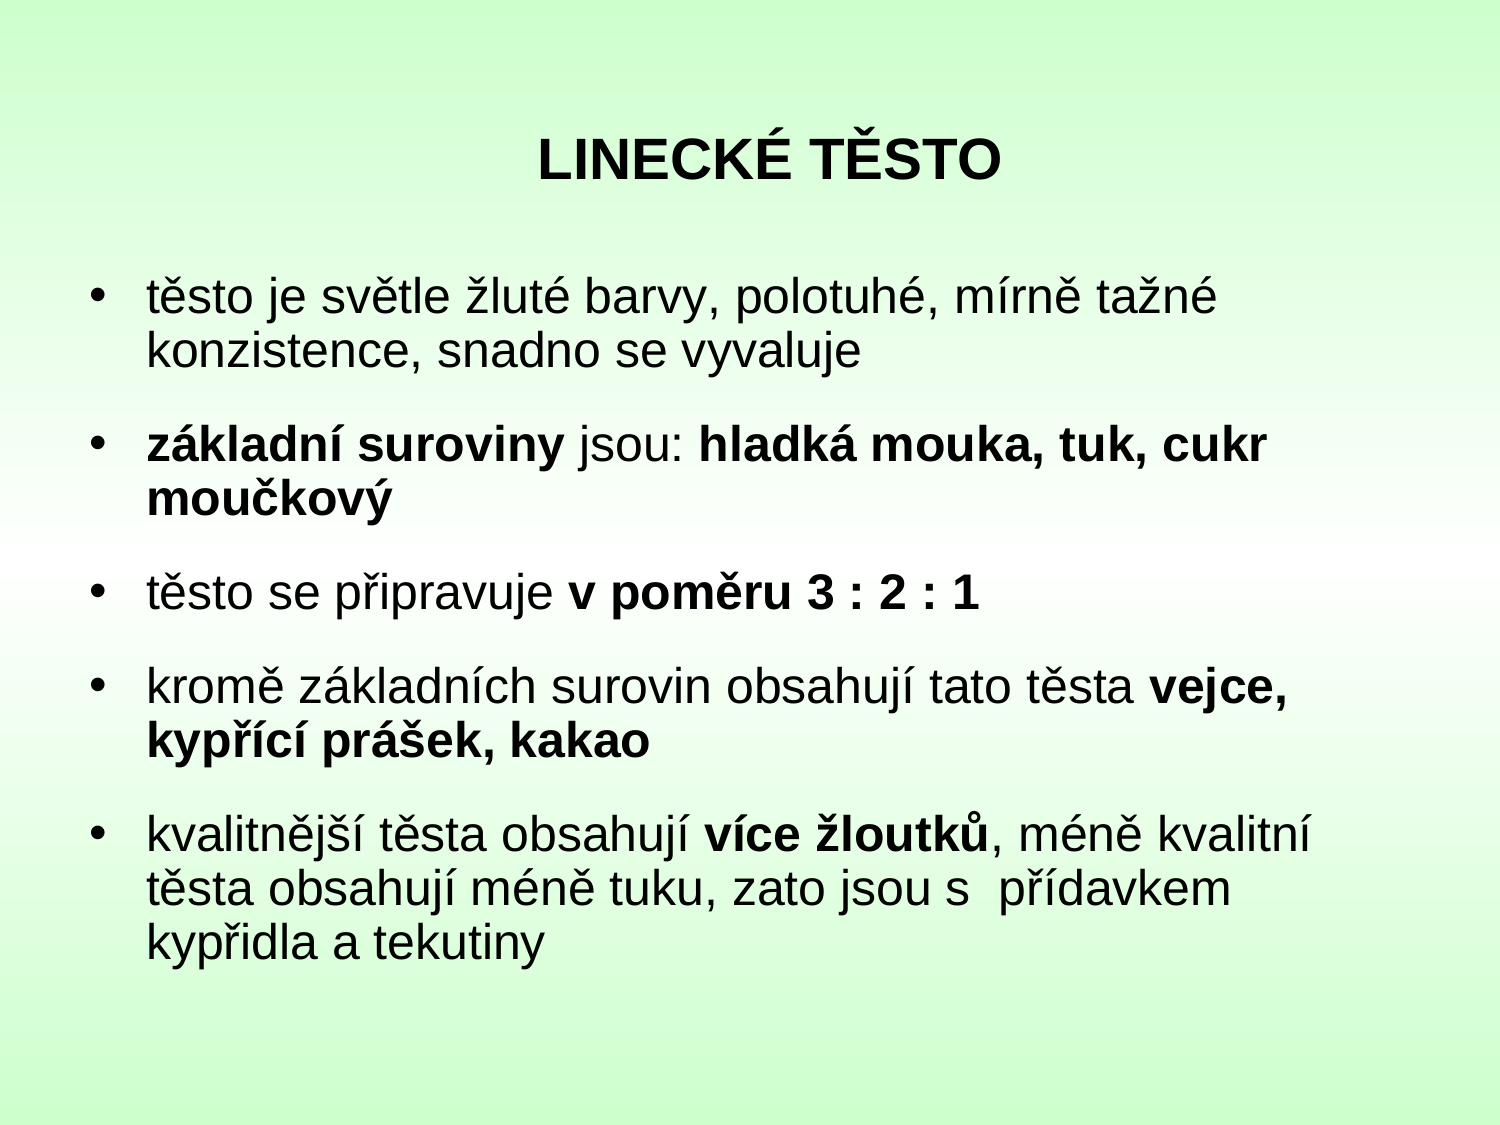

# LINECKÉ TĚSTO
těsto je světle žluté barvy, polotuhé, mírně tažné konzistence, snadno se vyvaluje
základní suroviny jsou: hladká mouka, tuk, cukr moučkový
těsto se připravuje v poměru 3 : 2 : 1
kromě základních surovin obsahují tato těsta vejce, kypřící prášek, kakao
kvalitnější těsta obsahují více žloutků, méně kvalitní těsta obsahují méně tuku, zato jsou s  přídavkem kypřidla a tekutiny